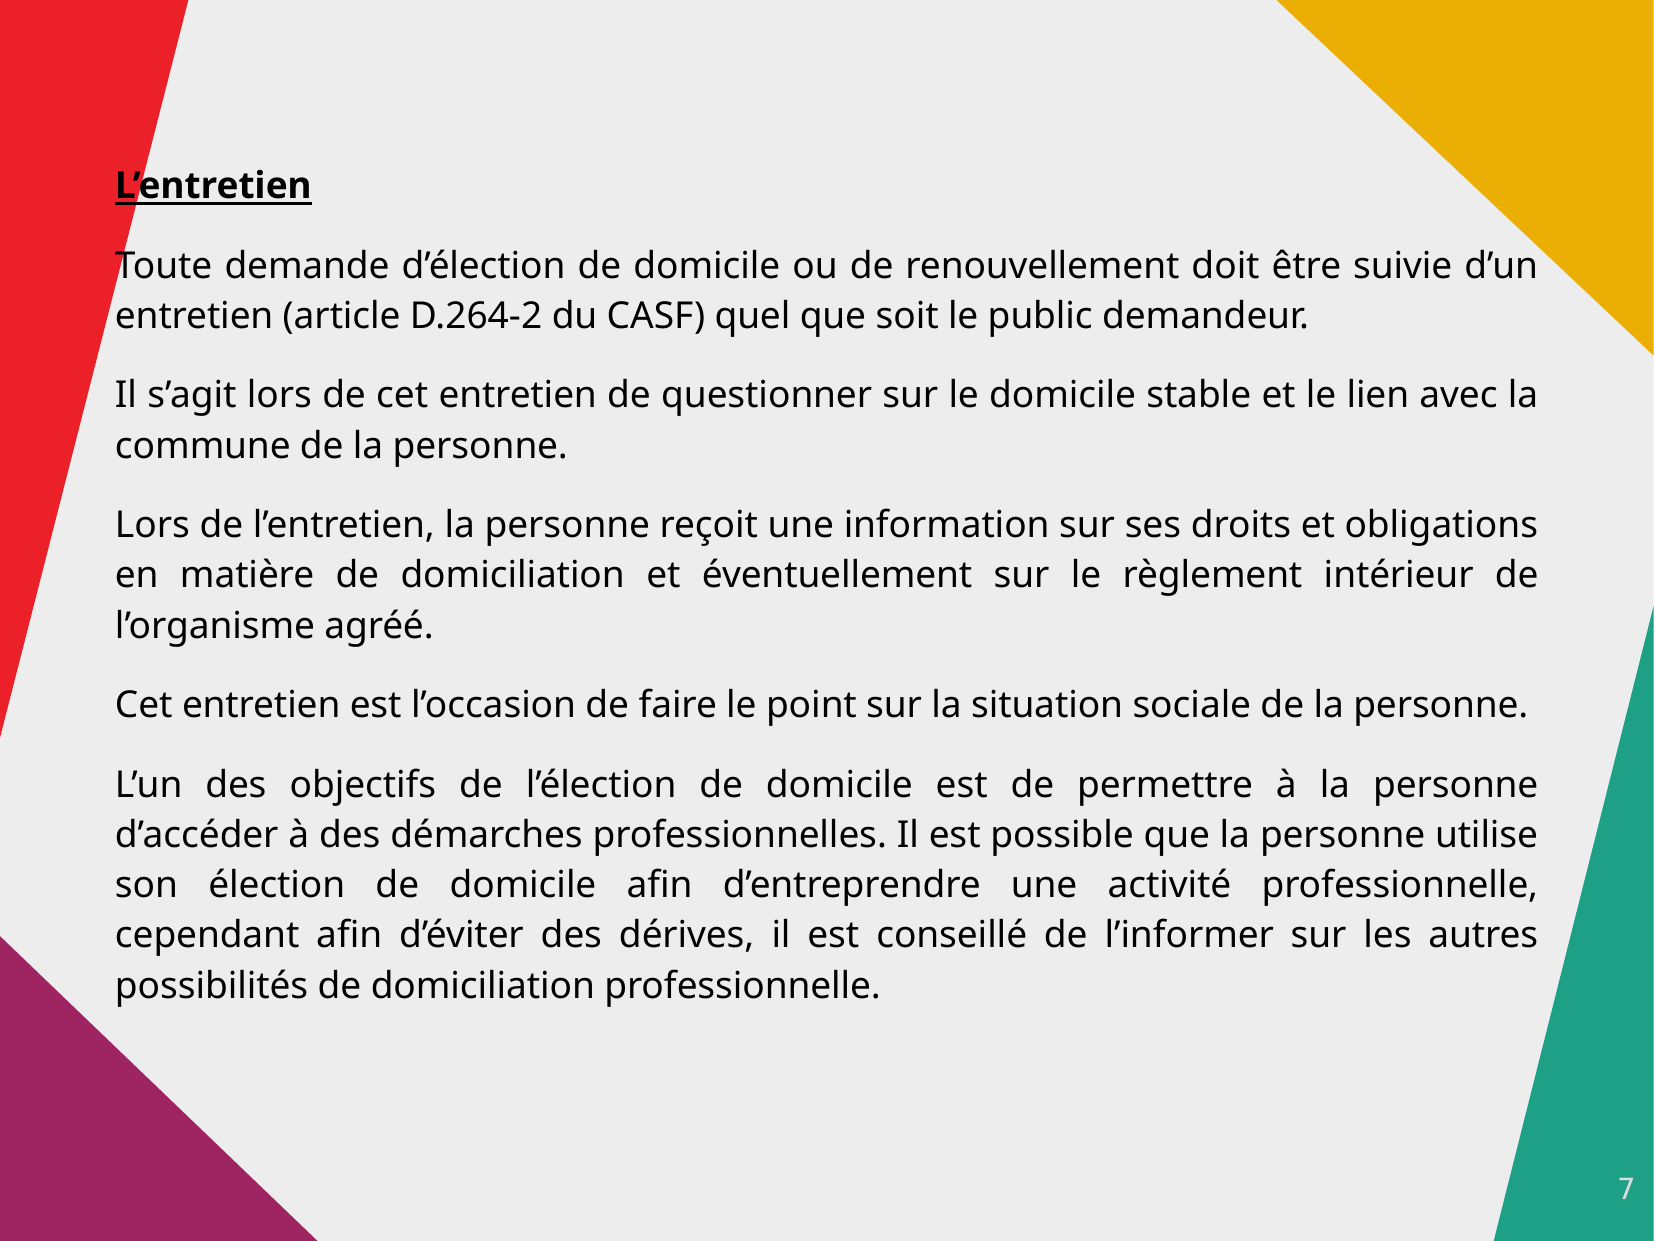

# L’entretien
Toute demande d’élection de domicile ou de renouvellement doit être suivie d’un entretien (article D.264-2 du CASF) quel que soit le public demandeur.
Il s’agit lors de cet entretien de questionner sur le domicile stable et le lien avec la commune de la personne.
Lors de l’entretien, la personne reçoit une information sur ses droits et obligations en matière de domiciliation et éventuellement sur le règlement intérieur de l’organisme agréé.
Cet entretien est l’occasion de faire le point sur la situation sociale de la personne.
L’un des objectifs de l’élection de domicile est de permettre à la personne d’accéder à des démarches professionnelles. Il est possible que la personne utilise son élection de domicile afin d’entreprendre une activité professionnelle, cependant afin d’éviter des dérives, il est conseillé de l’informer sur les autres possibilités de domiciliation professionnelle.
7